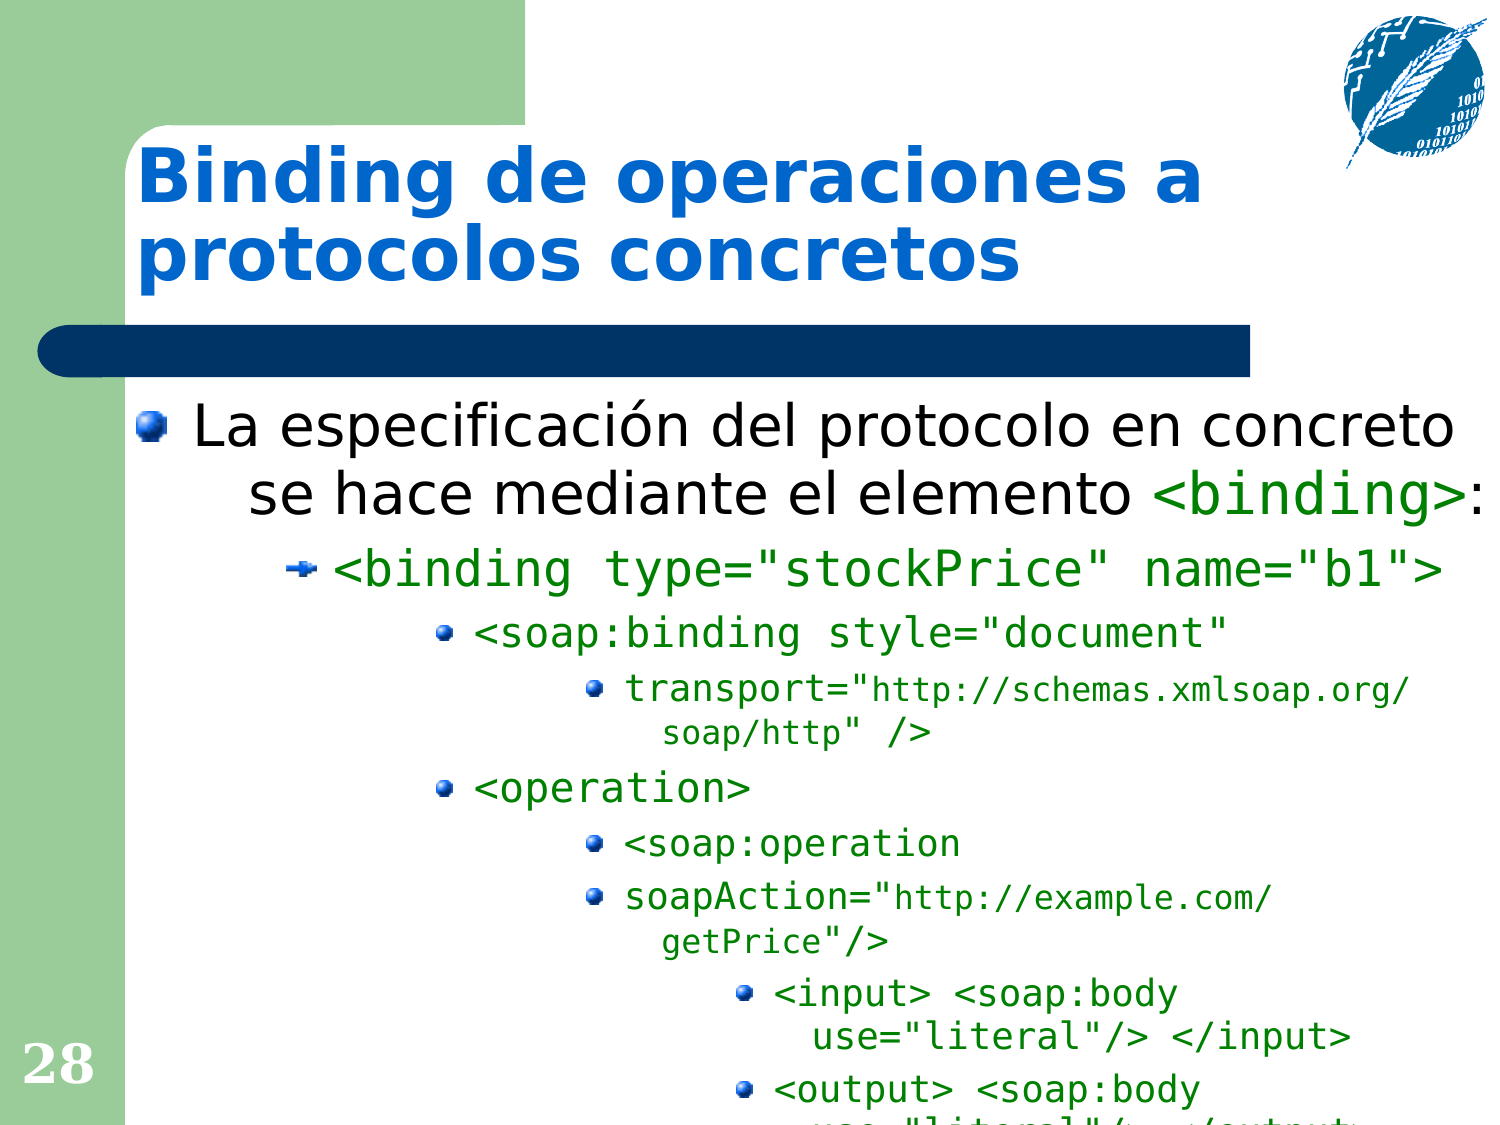

# Binding de operaciones a protocolos concretos
La especificación del protocolo en concreto se hace mediante el elemento <binding>:
<binding type="stockPrice" name="b1">
<soap:binding style="document"
transport="http://schemas.xmlsoap.org/soap/http" />
<operation>
<soap:operation
soapAction="http://example.com/getPrice"/>
<input> <soap:body use="literal"/> </input>
<output> <soap:body use="literal"/> </output>
</operation>
</binding>
28